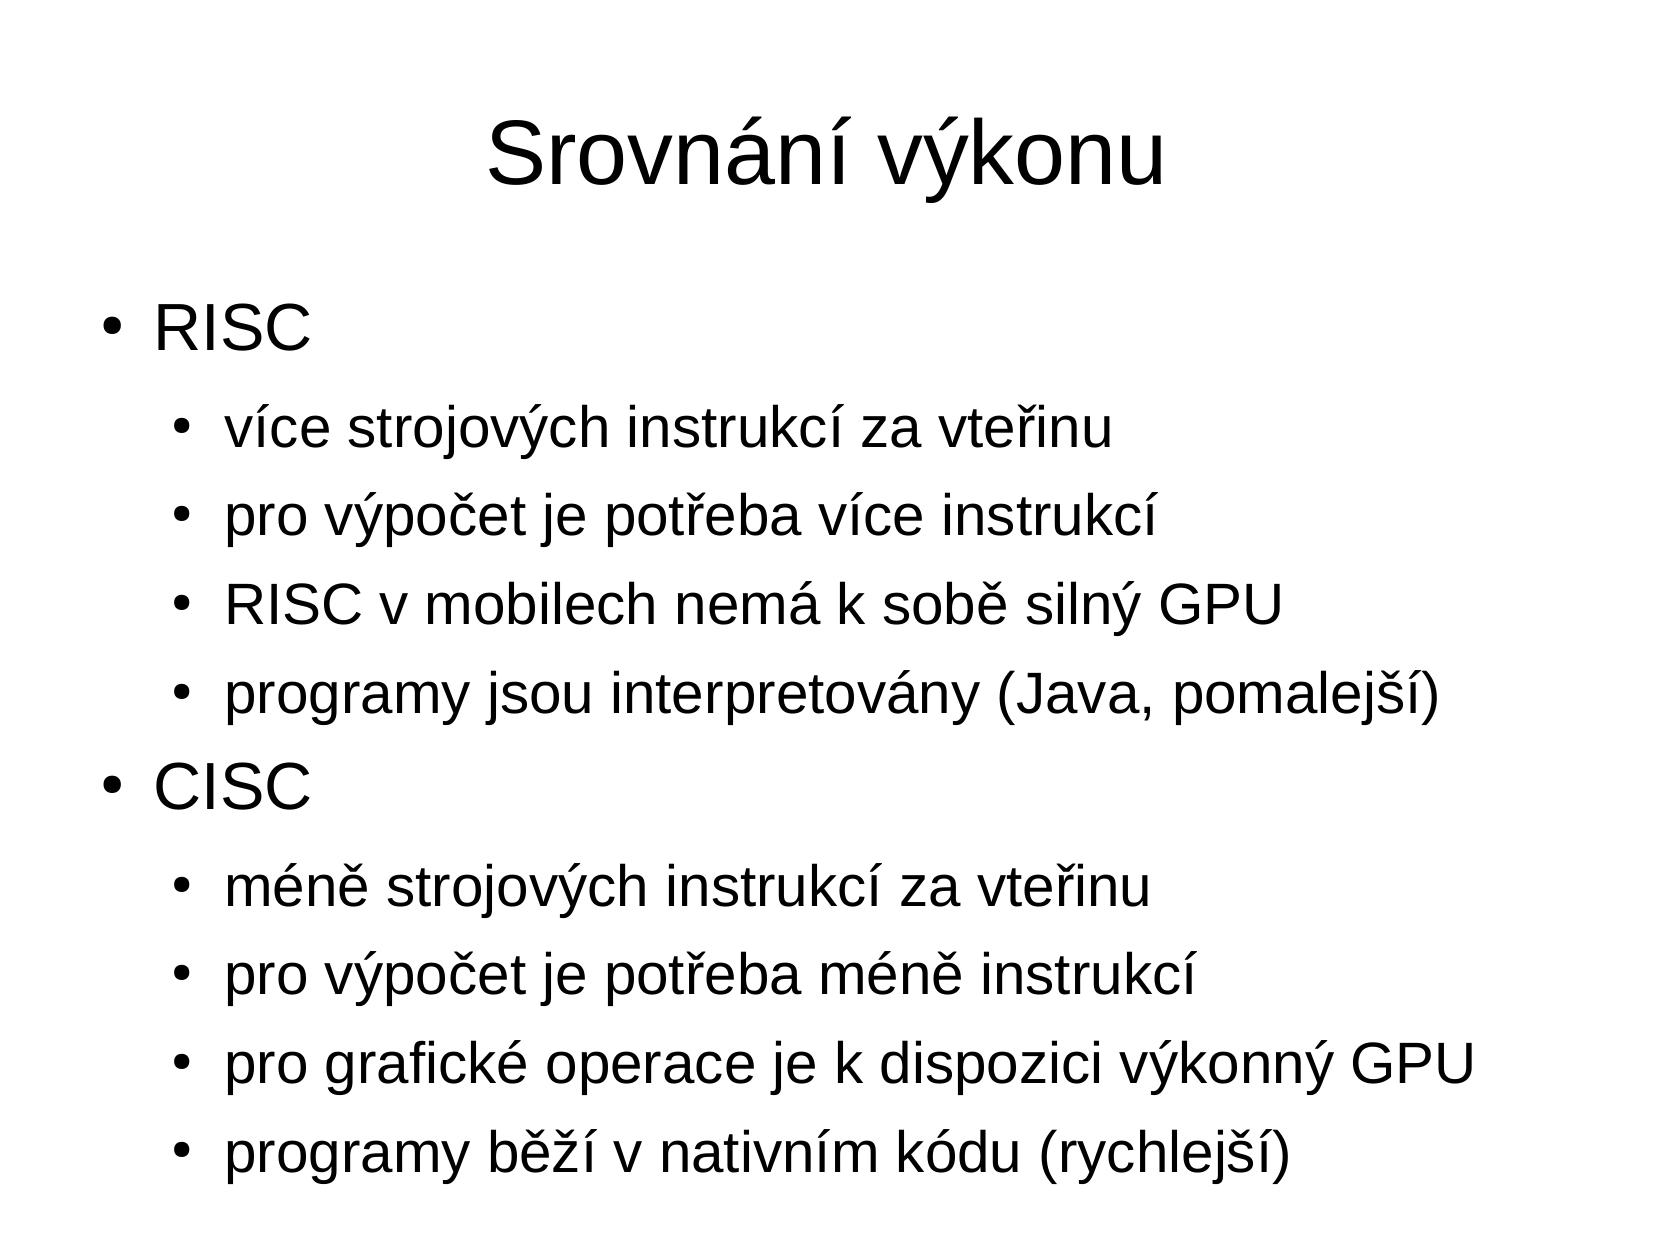

# Srovnání výkonu
RISC
více strojových instrukcí za vteřinu
pro výpočet je potřeba více instrukcí
RISC v mobilech nemá k sobě silný GPU
programy jsou interpretovány (Java, pomalejší)
CISC
méně strojových instrukcí za vteřinu
pro výpočet je potřeba méně instrukcí
pro grafické operace je k dispozici výkonný GPU
programy běží v nativním kódu (rychlejší)